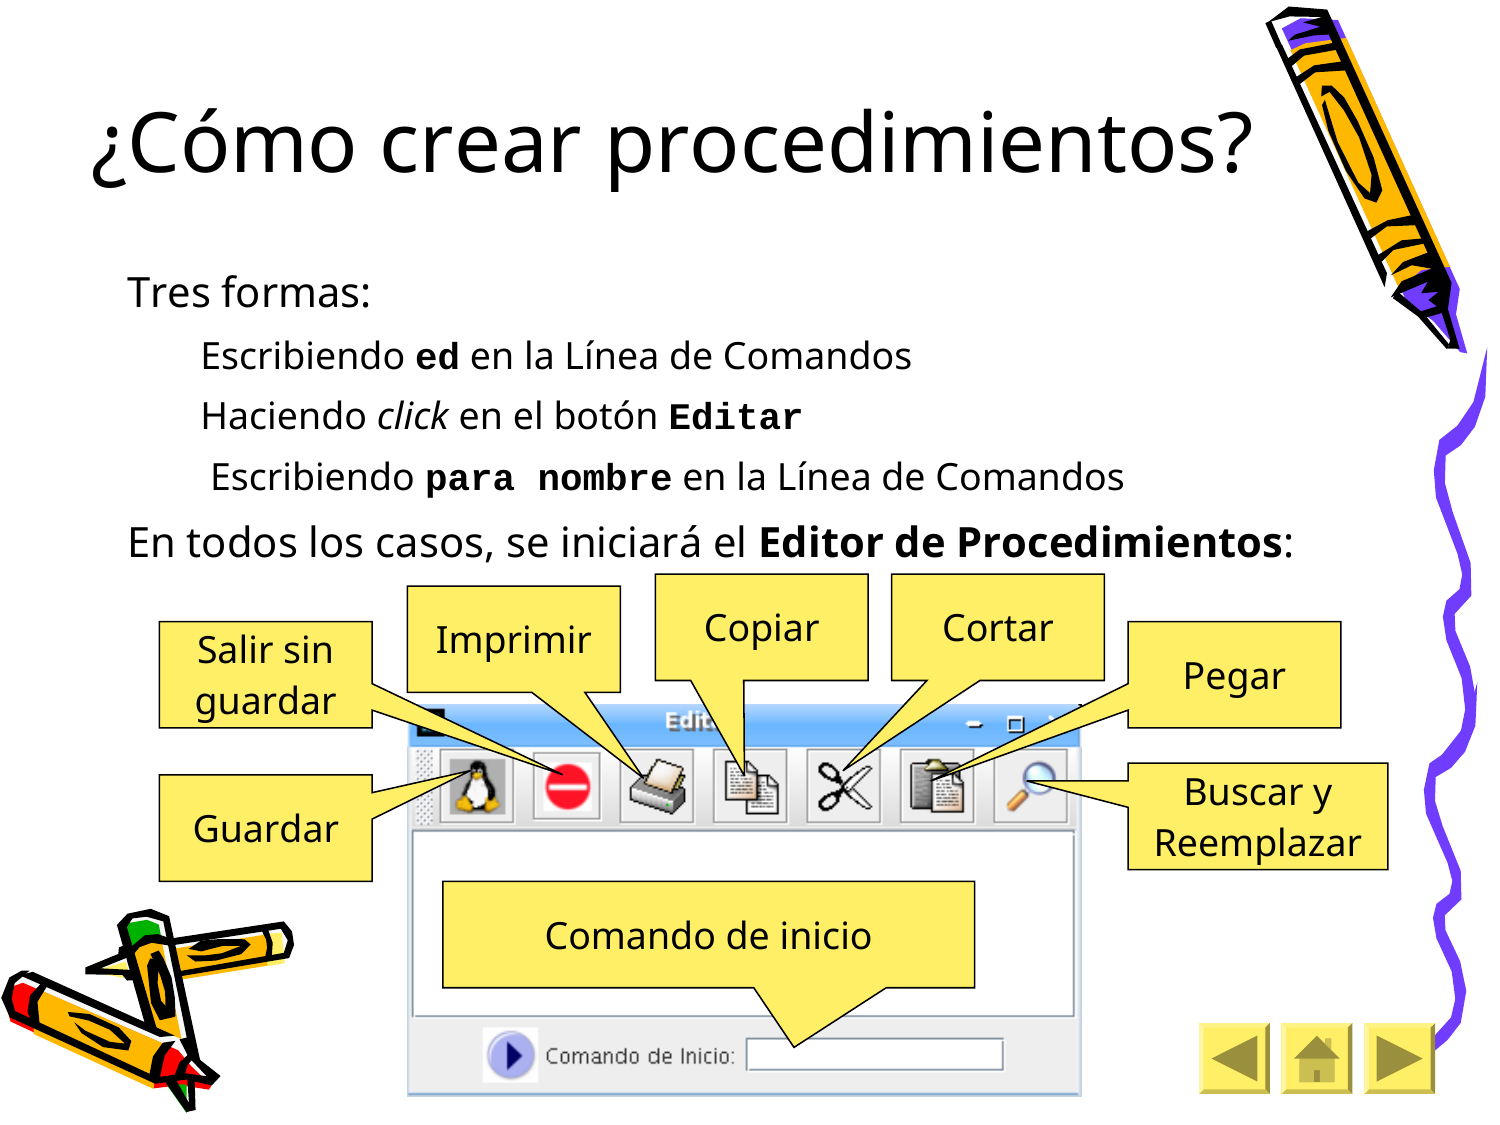

# ¿Cómo crear procedimientos?
Tres formas:
Escribiendo ed en la Línea de Comandos
Haciendo click en el botón Editar
 Escribiendo para nombre en la Línea de Comandos
En todos los casos, se iniciará el Editor de Procedimientos:
Copiar
Cortar
Imprimir
Salir sin guardar
Pegar
Buscar y Reemplazar
Guardar
Comando de inicio